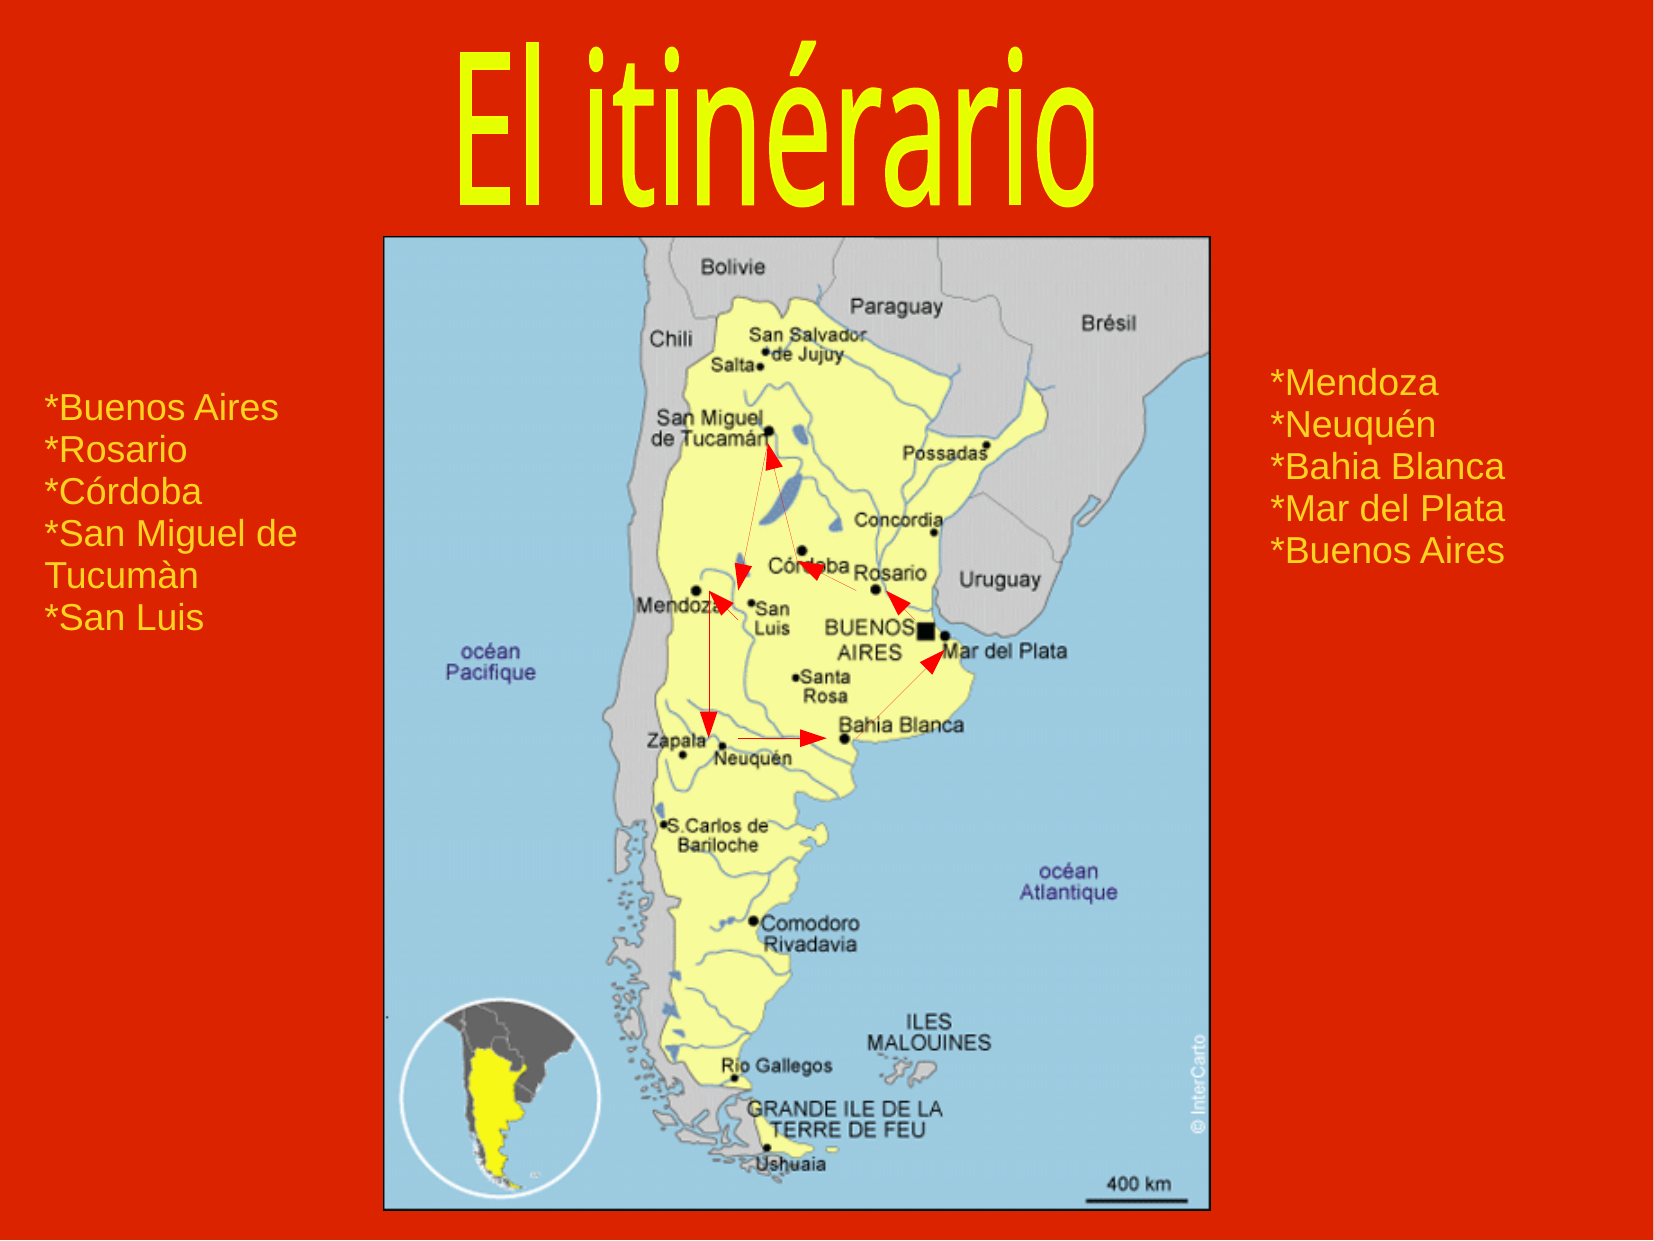

El itinérario
*Mendoza
*Neuquén
*Bahia Blanca
*Mar del Plata
*Buenos Aires
*Buenos Aires
*Rosario
*Córdoba
*San Miguel de
Tucumàn
*San Luis